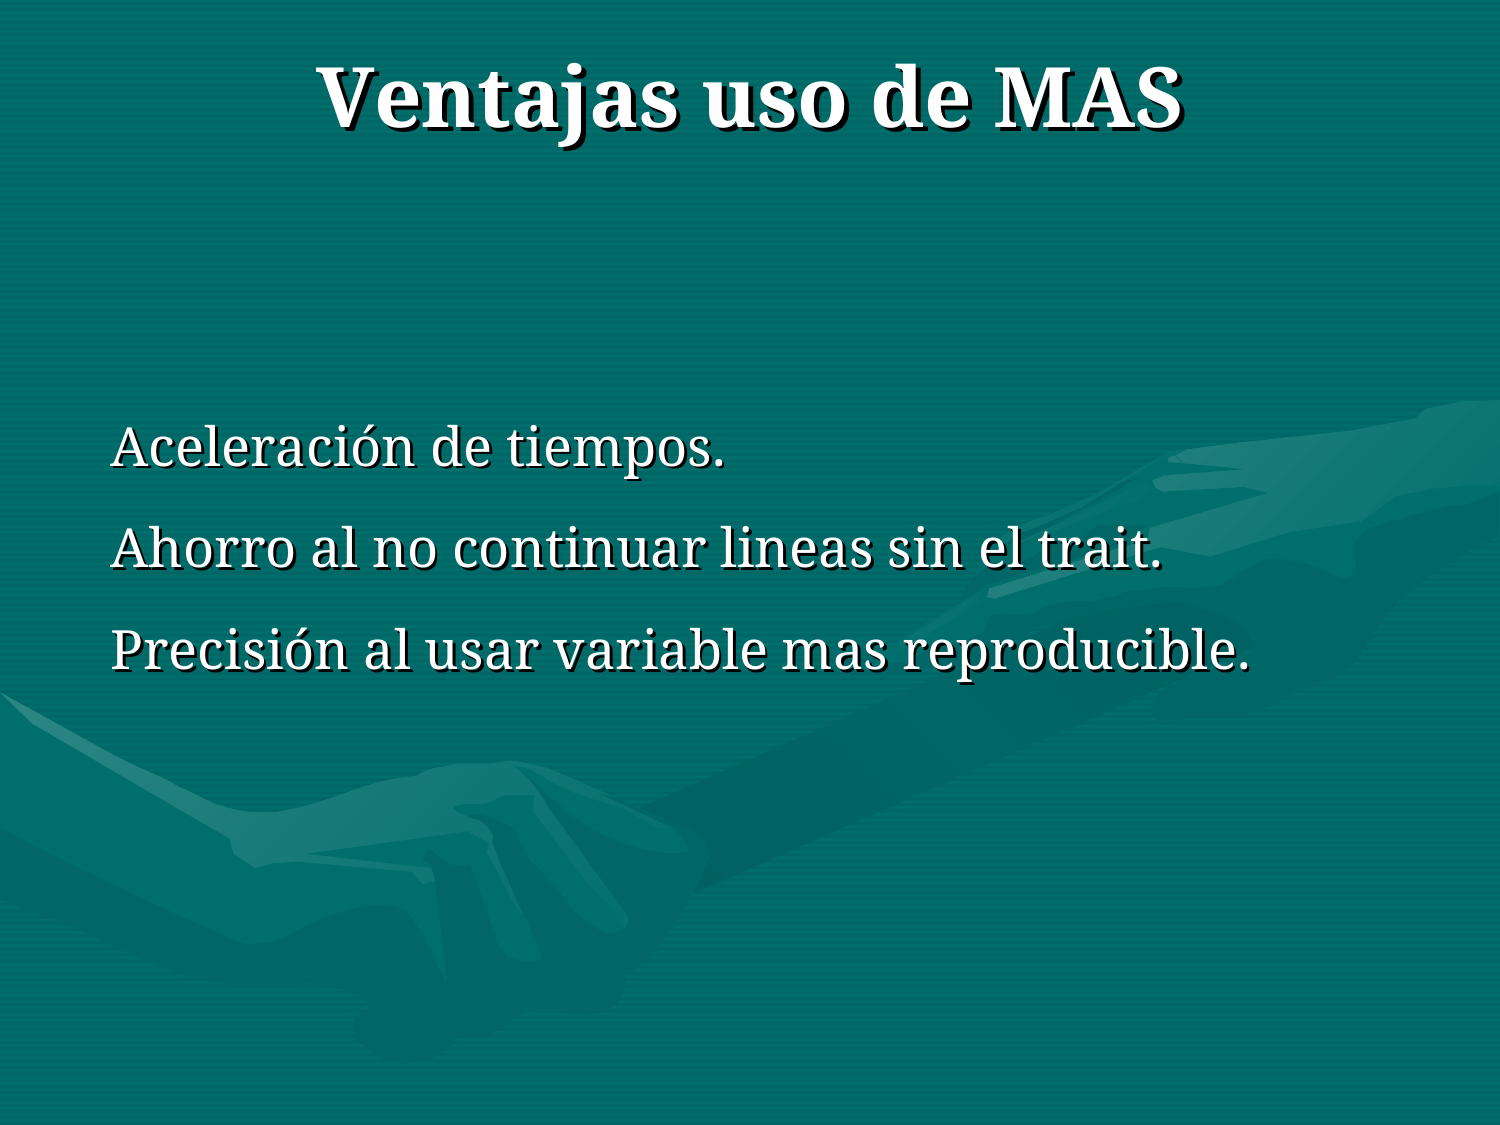

# Ventajas uso de MAS
Aceleración de tiempos.
Ahorro al no continuar lineas sin el trait.
Precisión al usar variable mas reproducible.